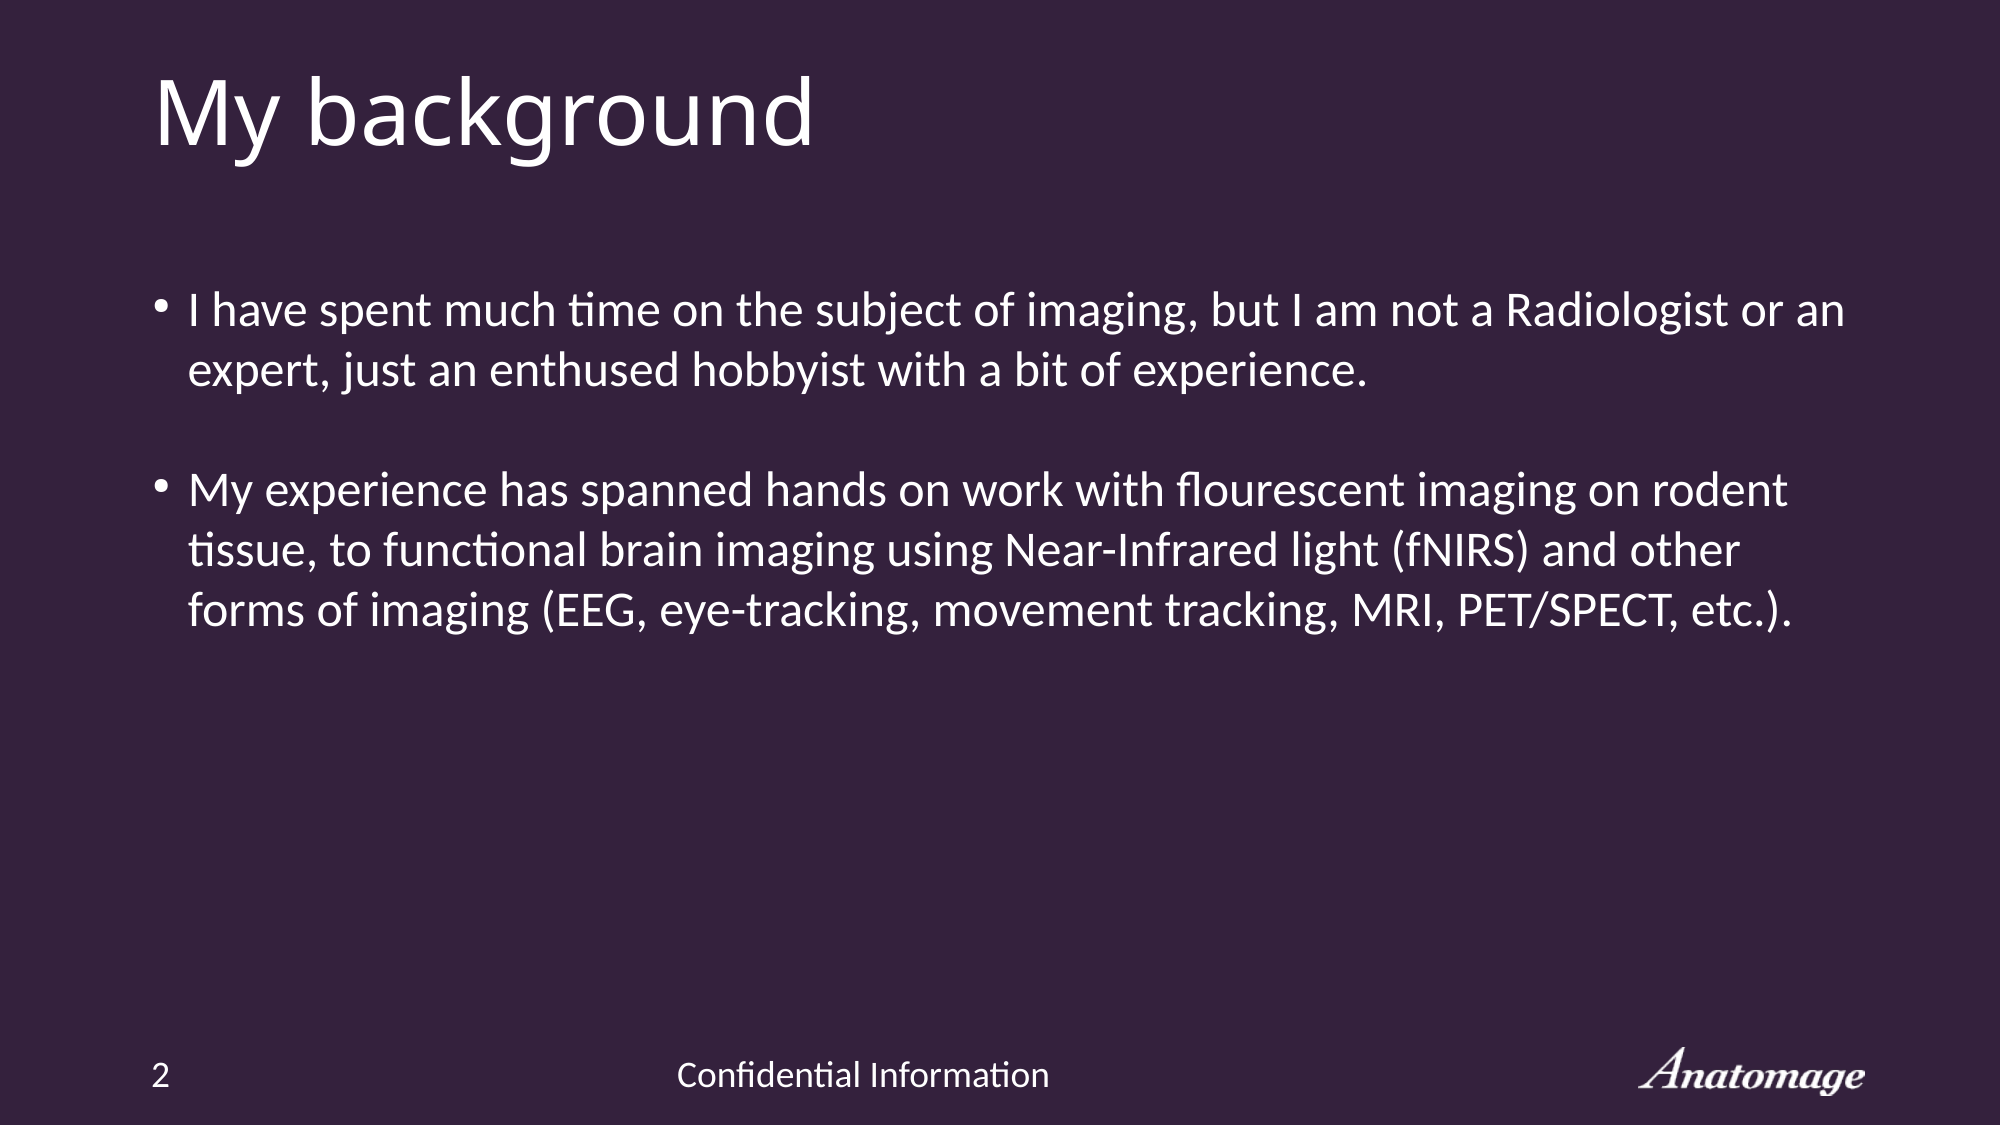

# My background
I have spent much time on the subject of imaging, but I am not a Radiologist or an expert, just an enthused hobbyist with a bit of experience.
My experience has spanned hands on work with flourescent imaging on rodent tissue, to functional brain imaging using Near-Infrared light (fNIRS) and other forms of imaging (EEG, eye-tracking, movement tracking, MRI, PET/SPECT, etc.).
Confidential Information